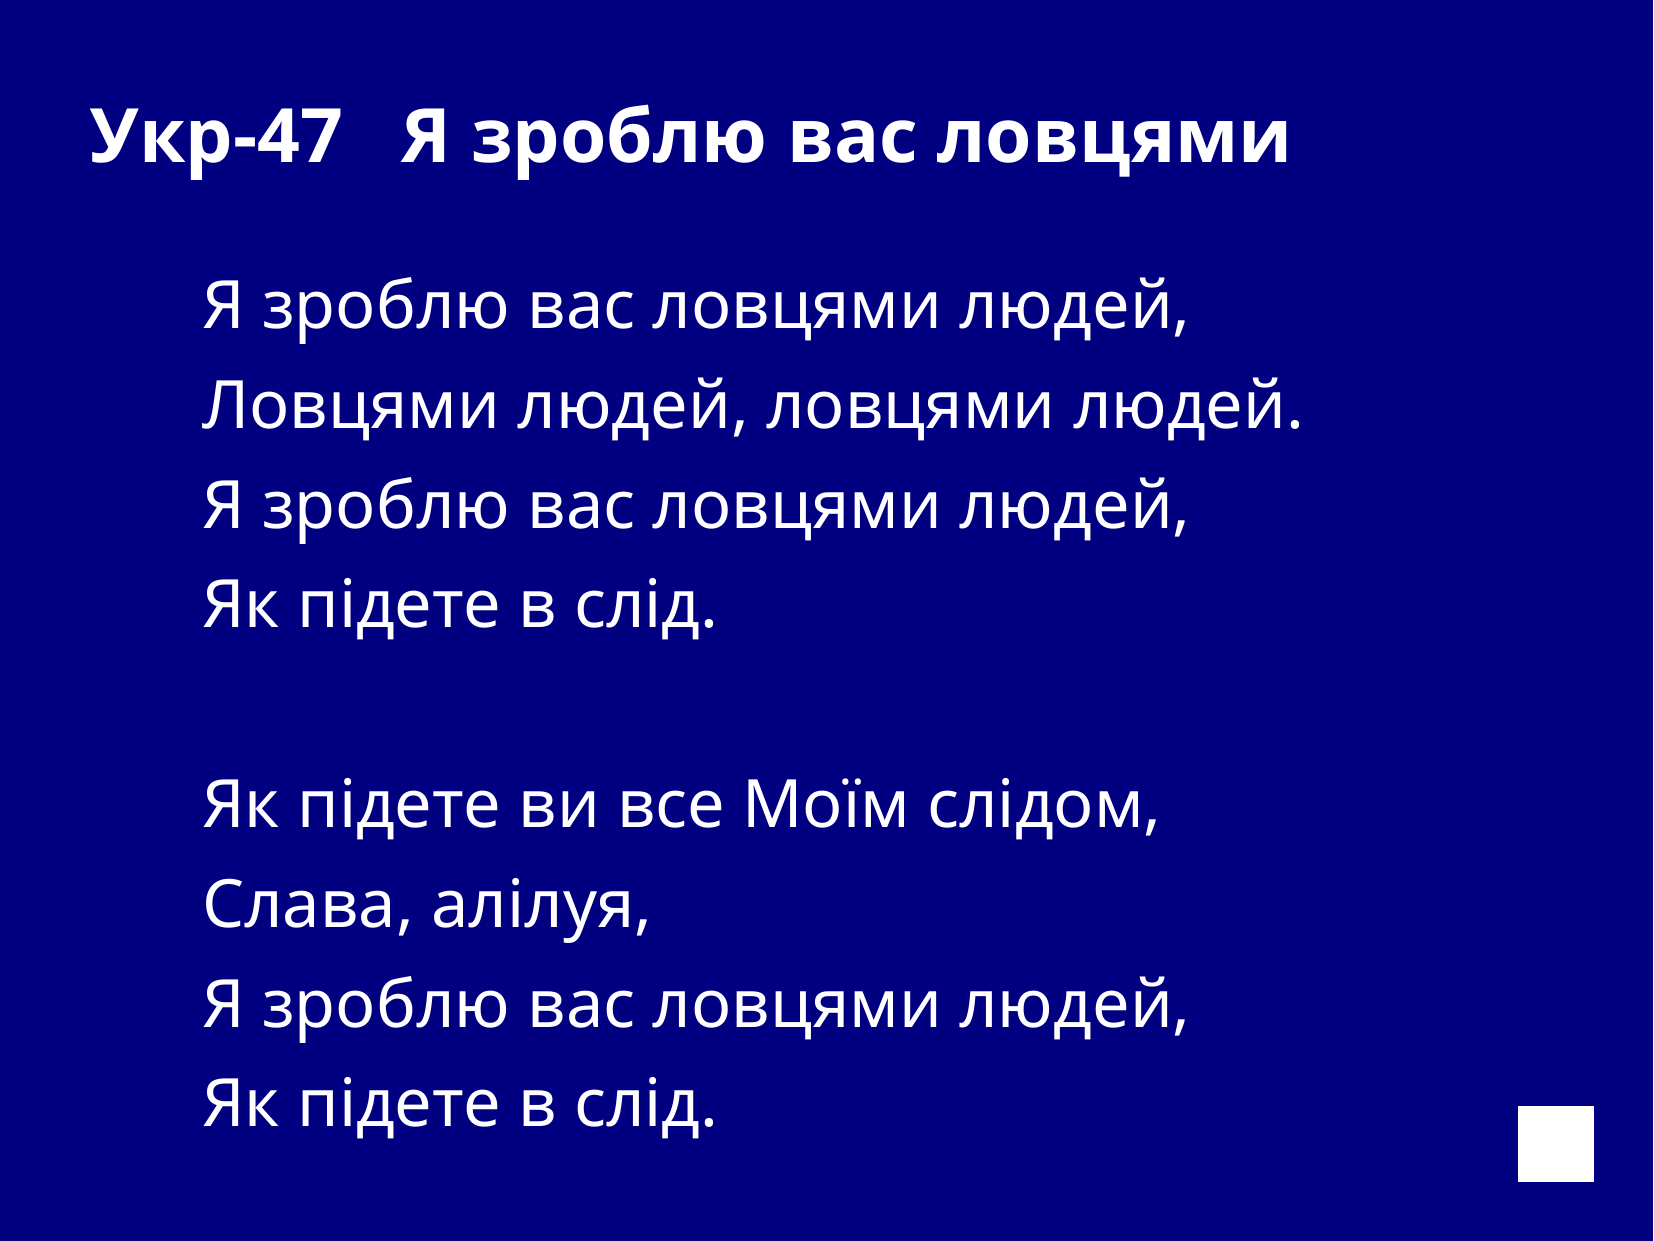

Укр-47 Я зроблю вас ловцями
	Я зроблю вас ловцями людей,
	Ловцями людей, ловцями людей.
	Я зроблю вас ловцями людей,
	Як підете в слід.
	Як підете ви все Моїм слідом,
	Слава, алілуя,
	Я зроблю вас ловцями людей,
	Як підете в слід.